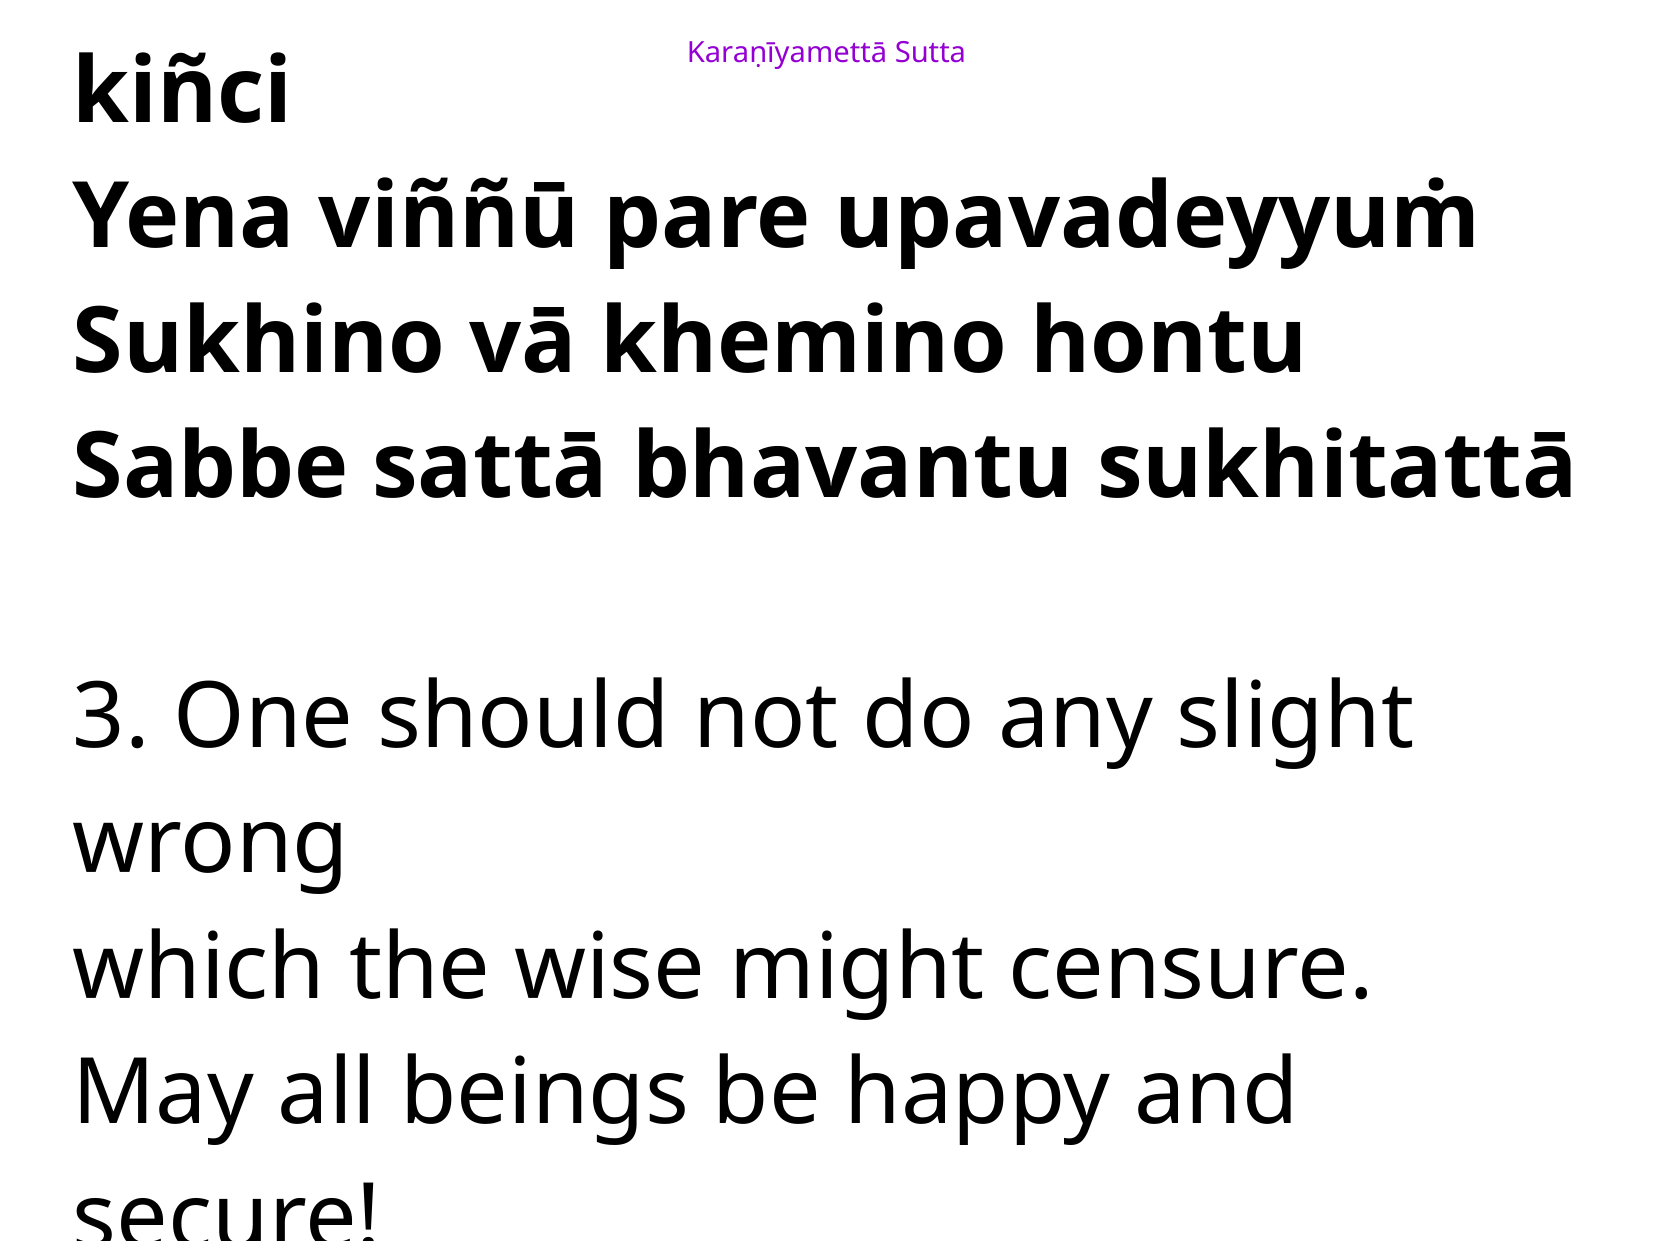

3. Na ca khuddhaṁ samācare kiñci
Yena viññū pare upavadeyyuṁ
Sukhino vā khemino hontu
Sabbe sattā bhavantu sukhitattā
3. One should not do any slight wrong
which the wise might censure.
May all beings be happy and secure!
May all beings have happy minds!
# Karaṇīyamettā Sutta